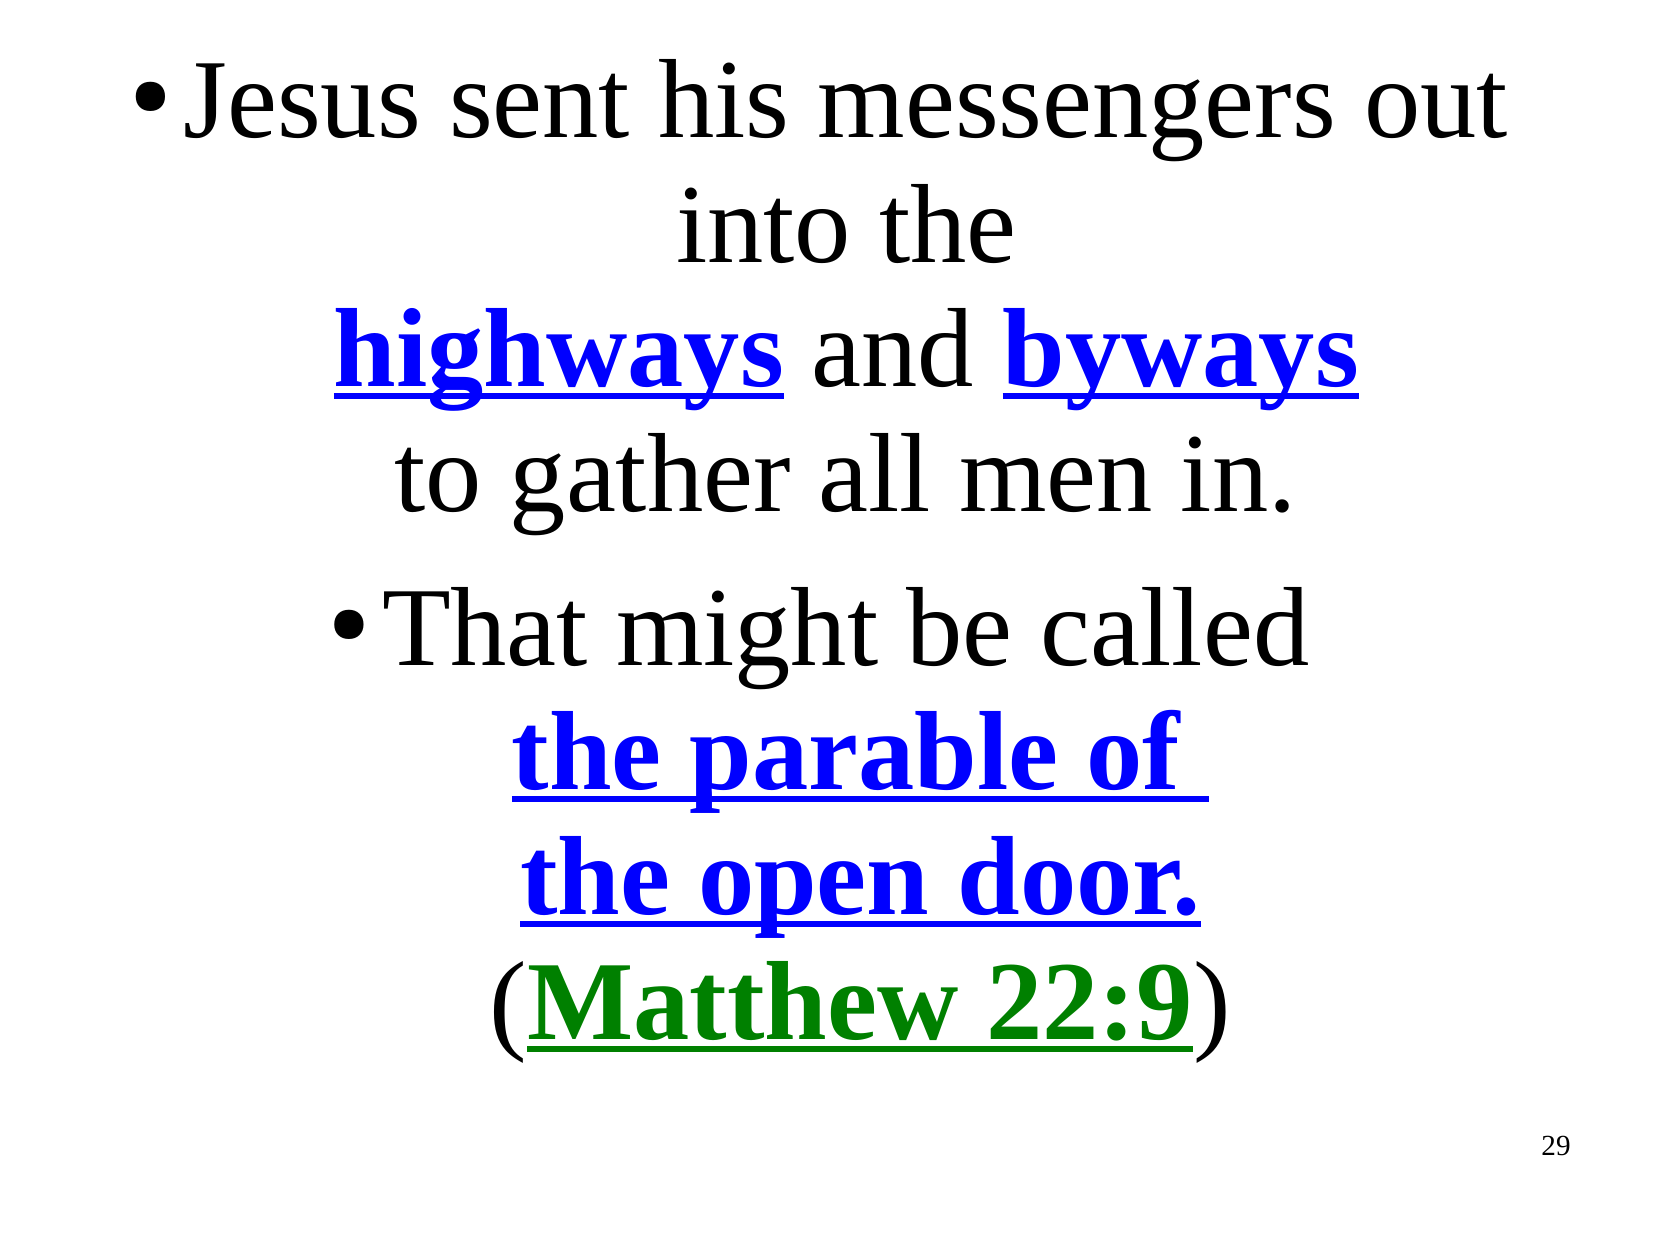

# Jesus sent his messengers out into the highways and byways to gather all men in.
That might be called
the parable of
the open door.
(Matthew 22:9)
29